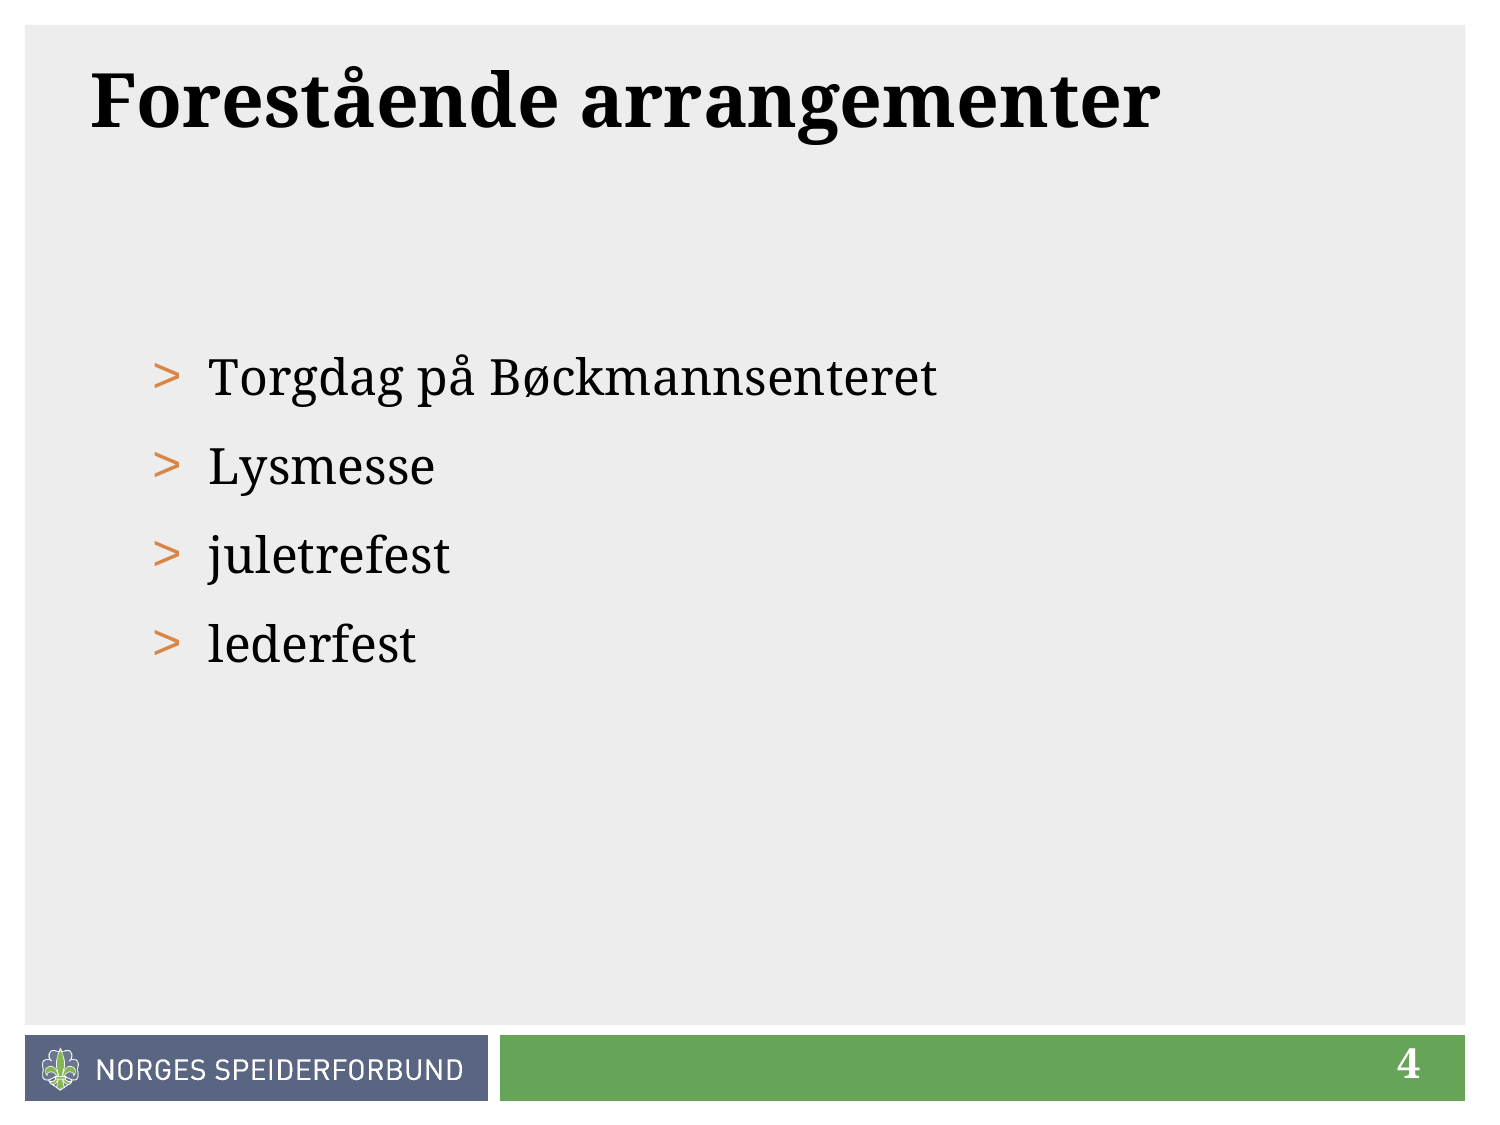

# Forestående arrangementer
Torgdag på Bøckmannsenteret
Lysmesse
juletrefest
lederfest